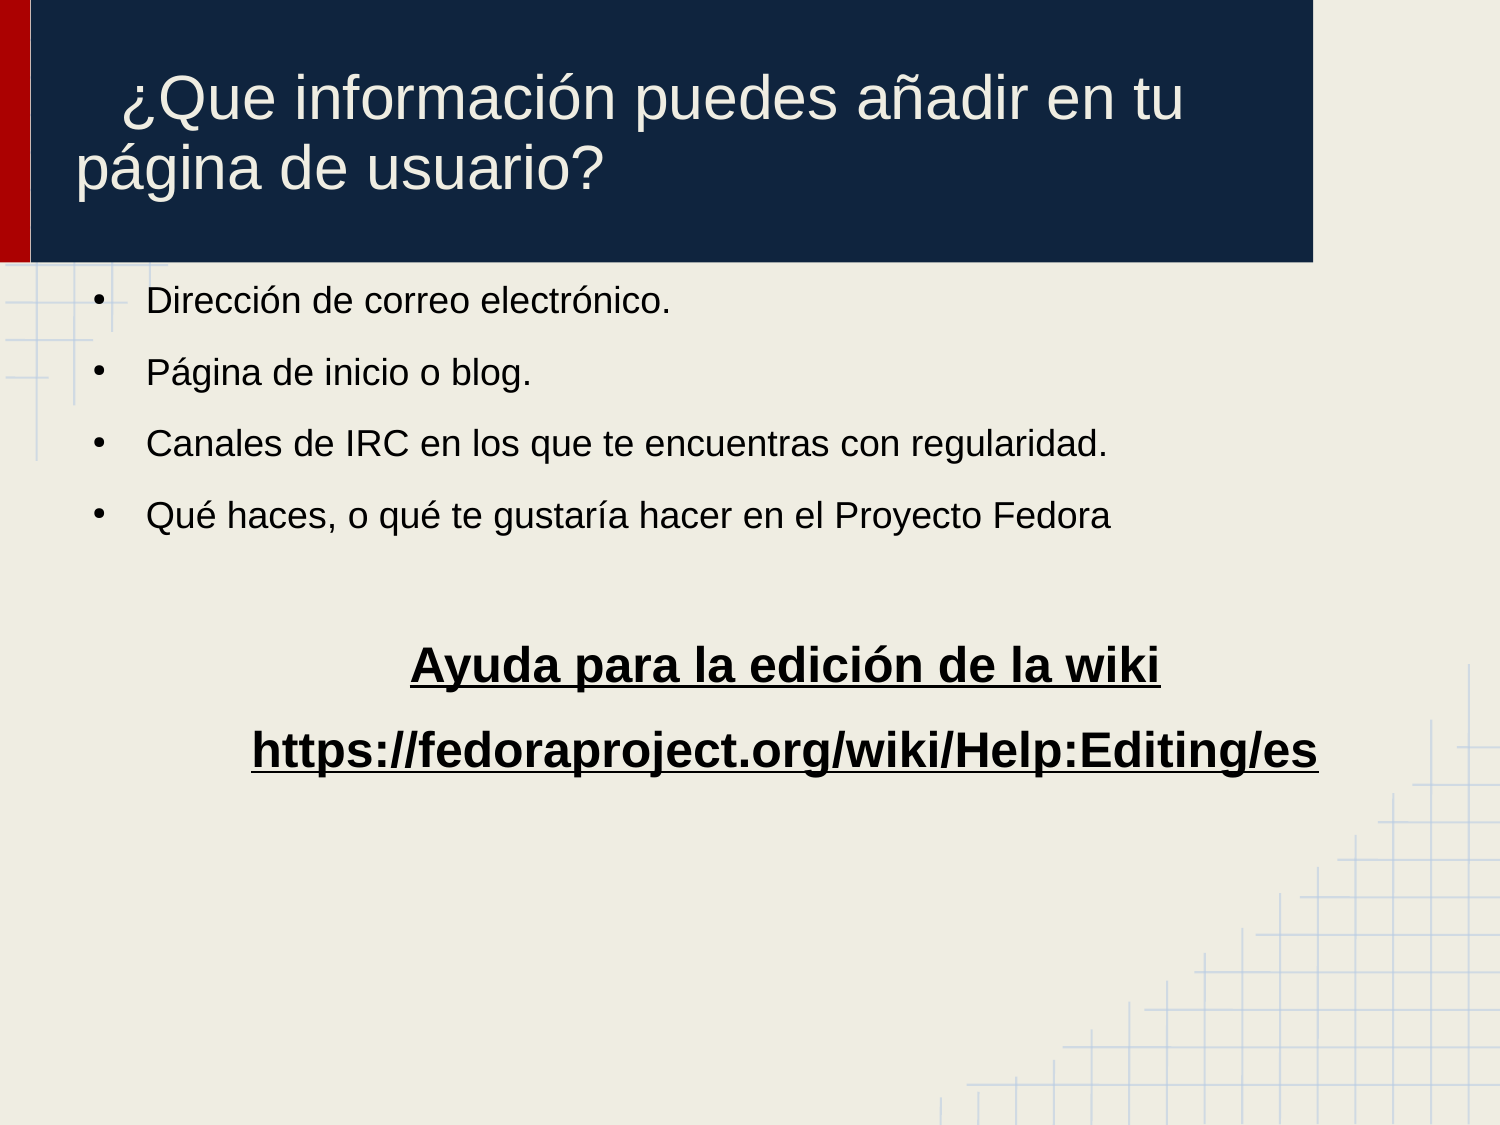

# ¿Que información puedes añadir en tu página de usuario?
Dirección de correo electrónico.
Página de inicio o blog.
Canales de IRC en los que te encuentras con regularidad.
Qué haces, o qué te gustaría hacer en el Proyecto Fedora
Ayuda para la edición de la wiki
https://fedoraproject.org/wiki/Help:Editing/es